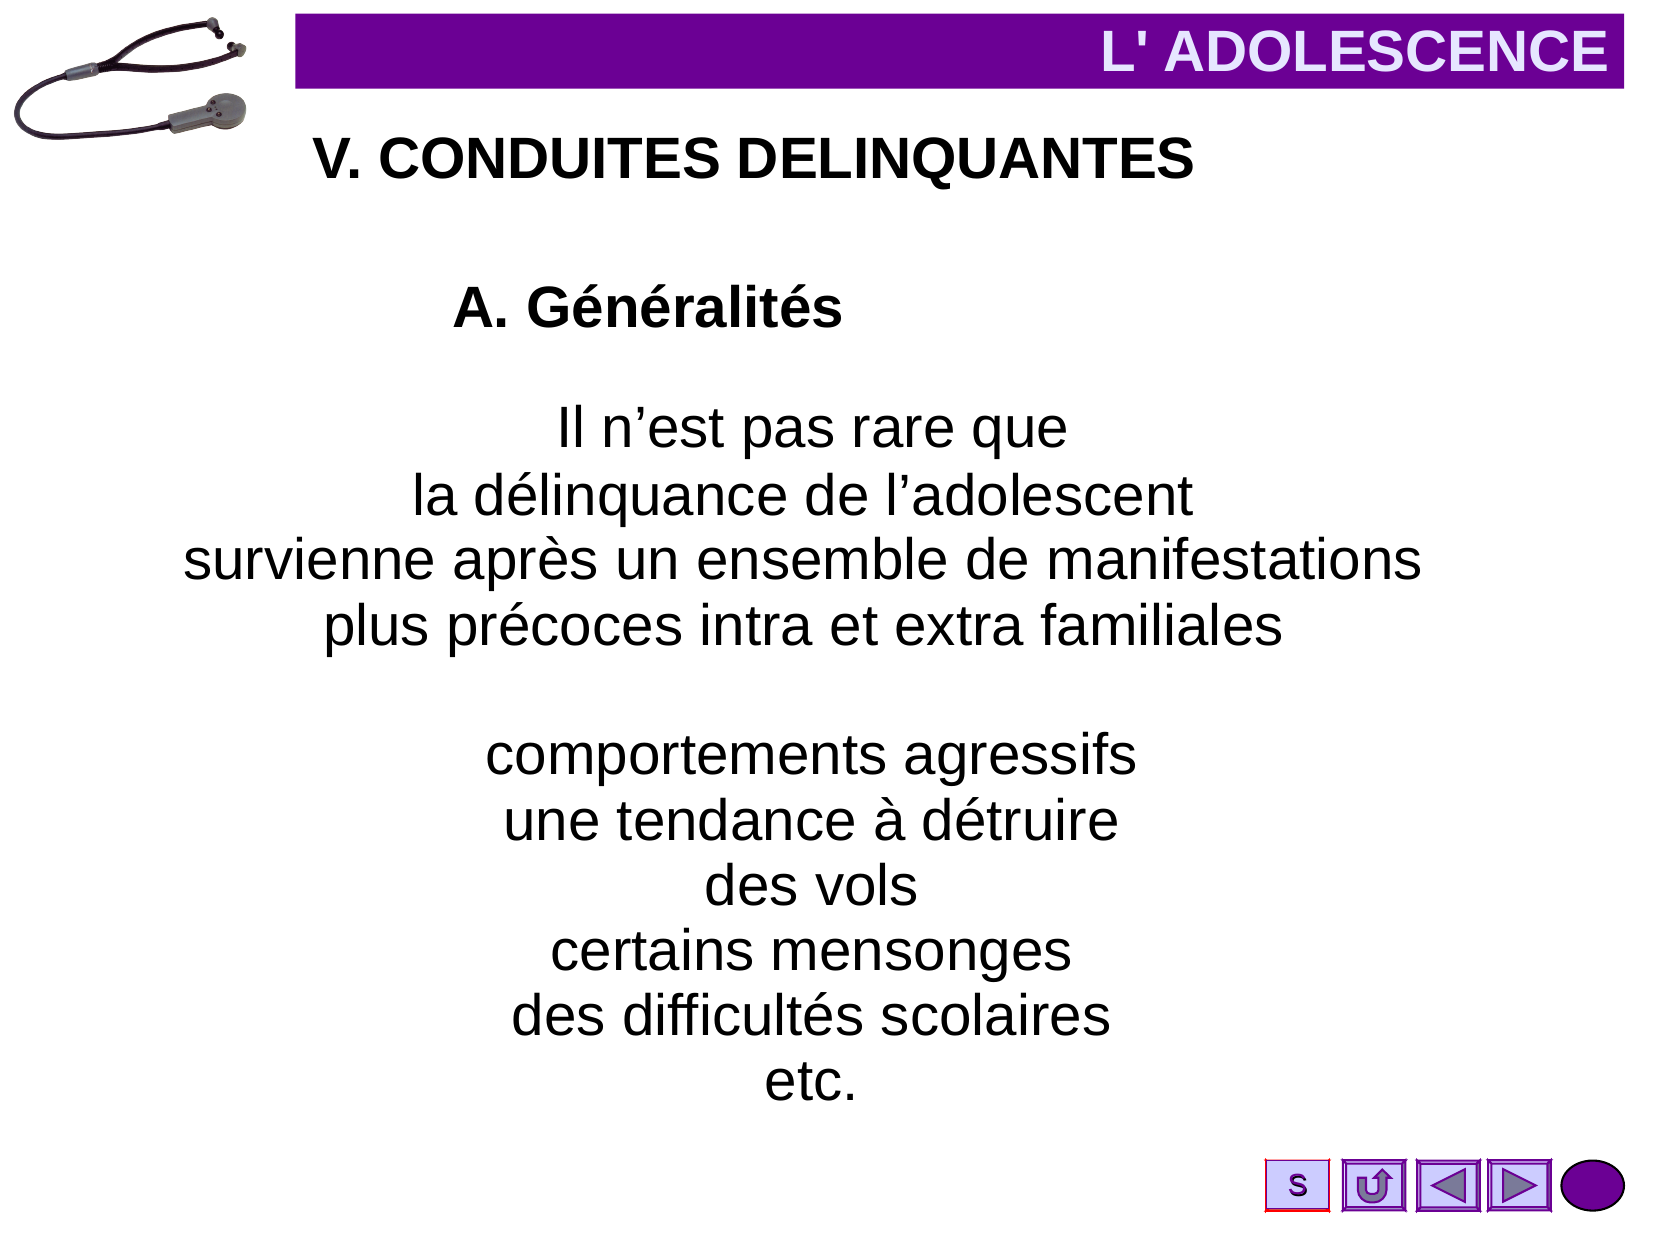

L' ADOLESCENCE
V. CONDUITES DELINQUANTES
A. Généralités
 Il n’est pas rare que
la délinquance de l’adolescent
survienne après un ensemble de manifestations
plus précoces intra et extra familiales
comportements agressifs
une tendance à détruire
des vols
certains mensonges
des difficultés scolaires
etc.